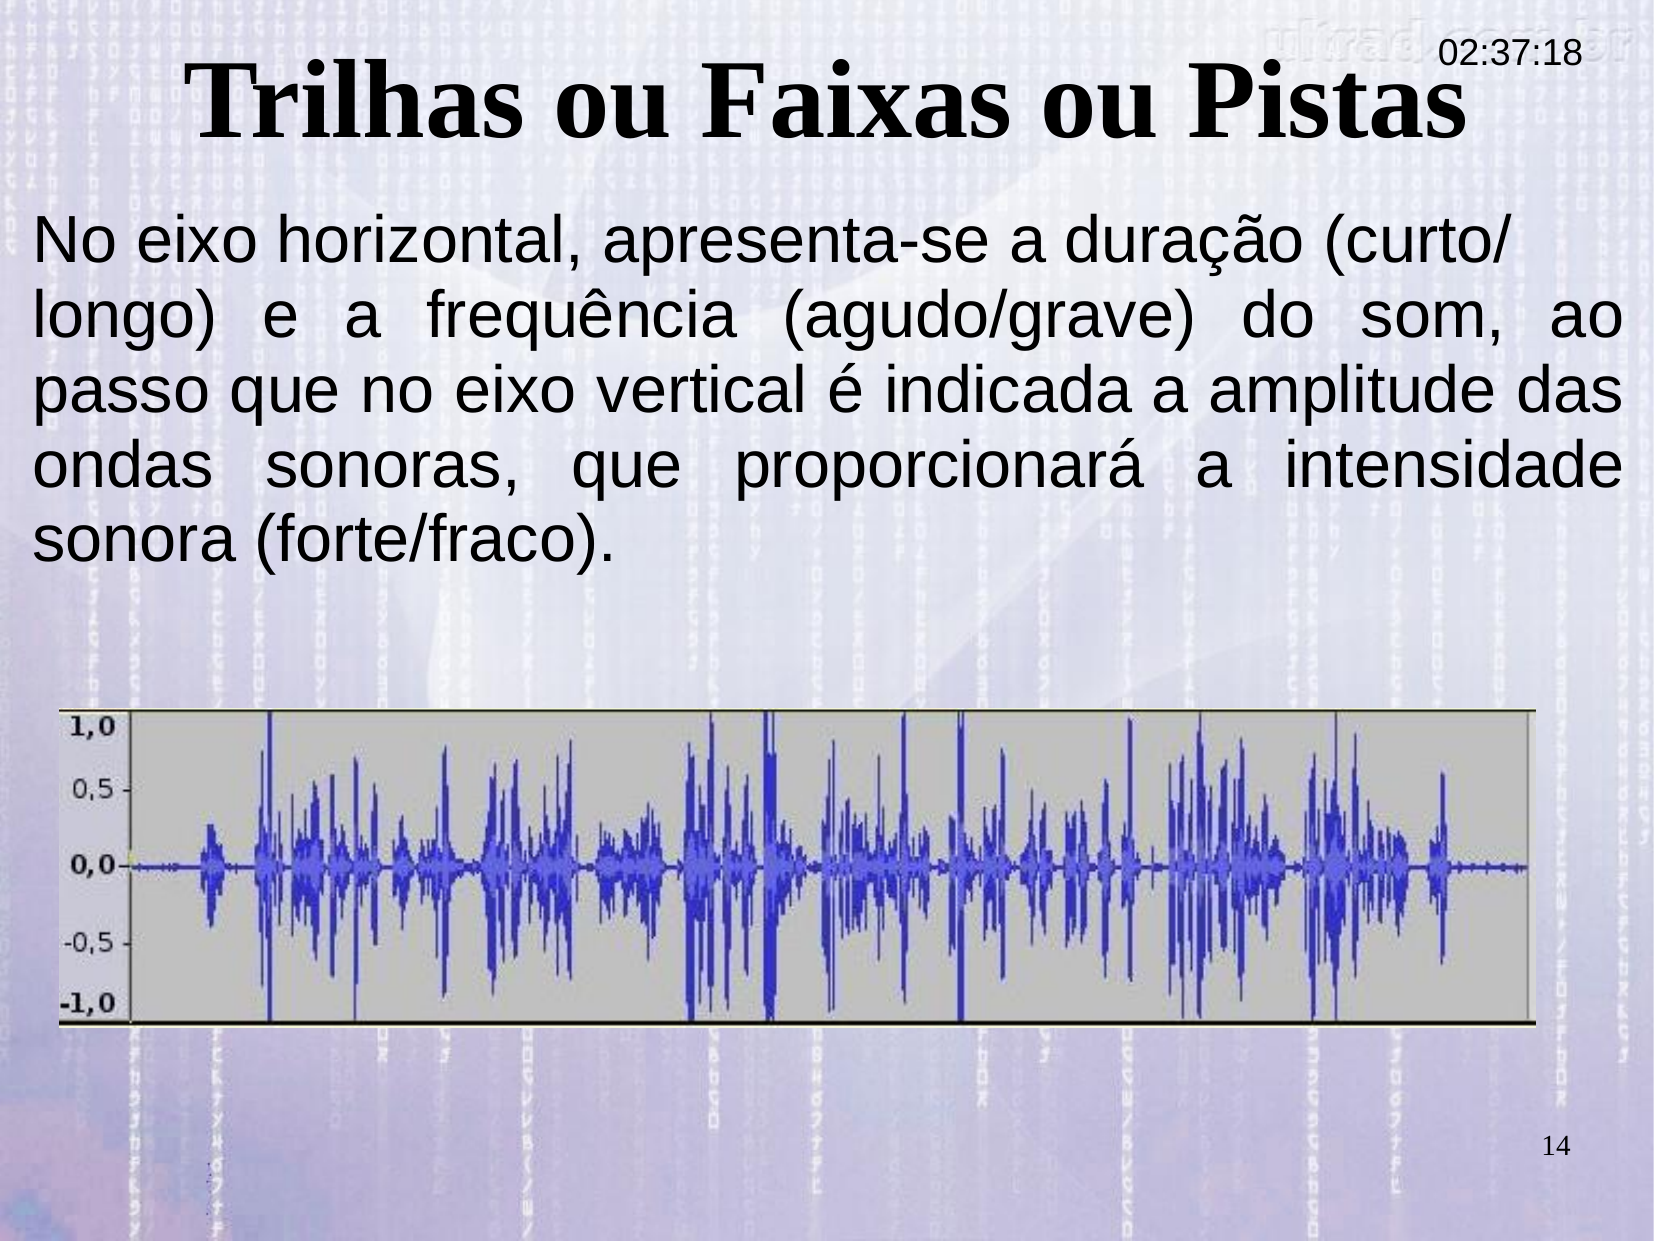

02:22:19
Trilhas ou Faixas ou Pistas
No eixo horizontal, apresenta-se a duração (curto/
longo) e a frequência (agudo/grave) do som, ao passo que no eixo vertical é indicada a amplitude das ondas sonoras, que proporcionará a intensidade sonora (forte/fraco).
14